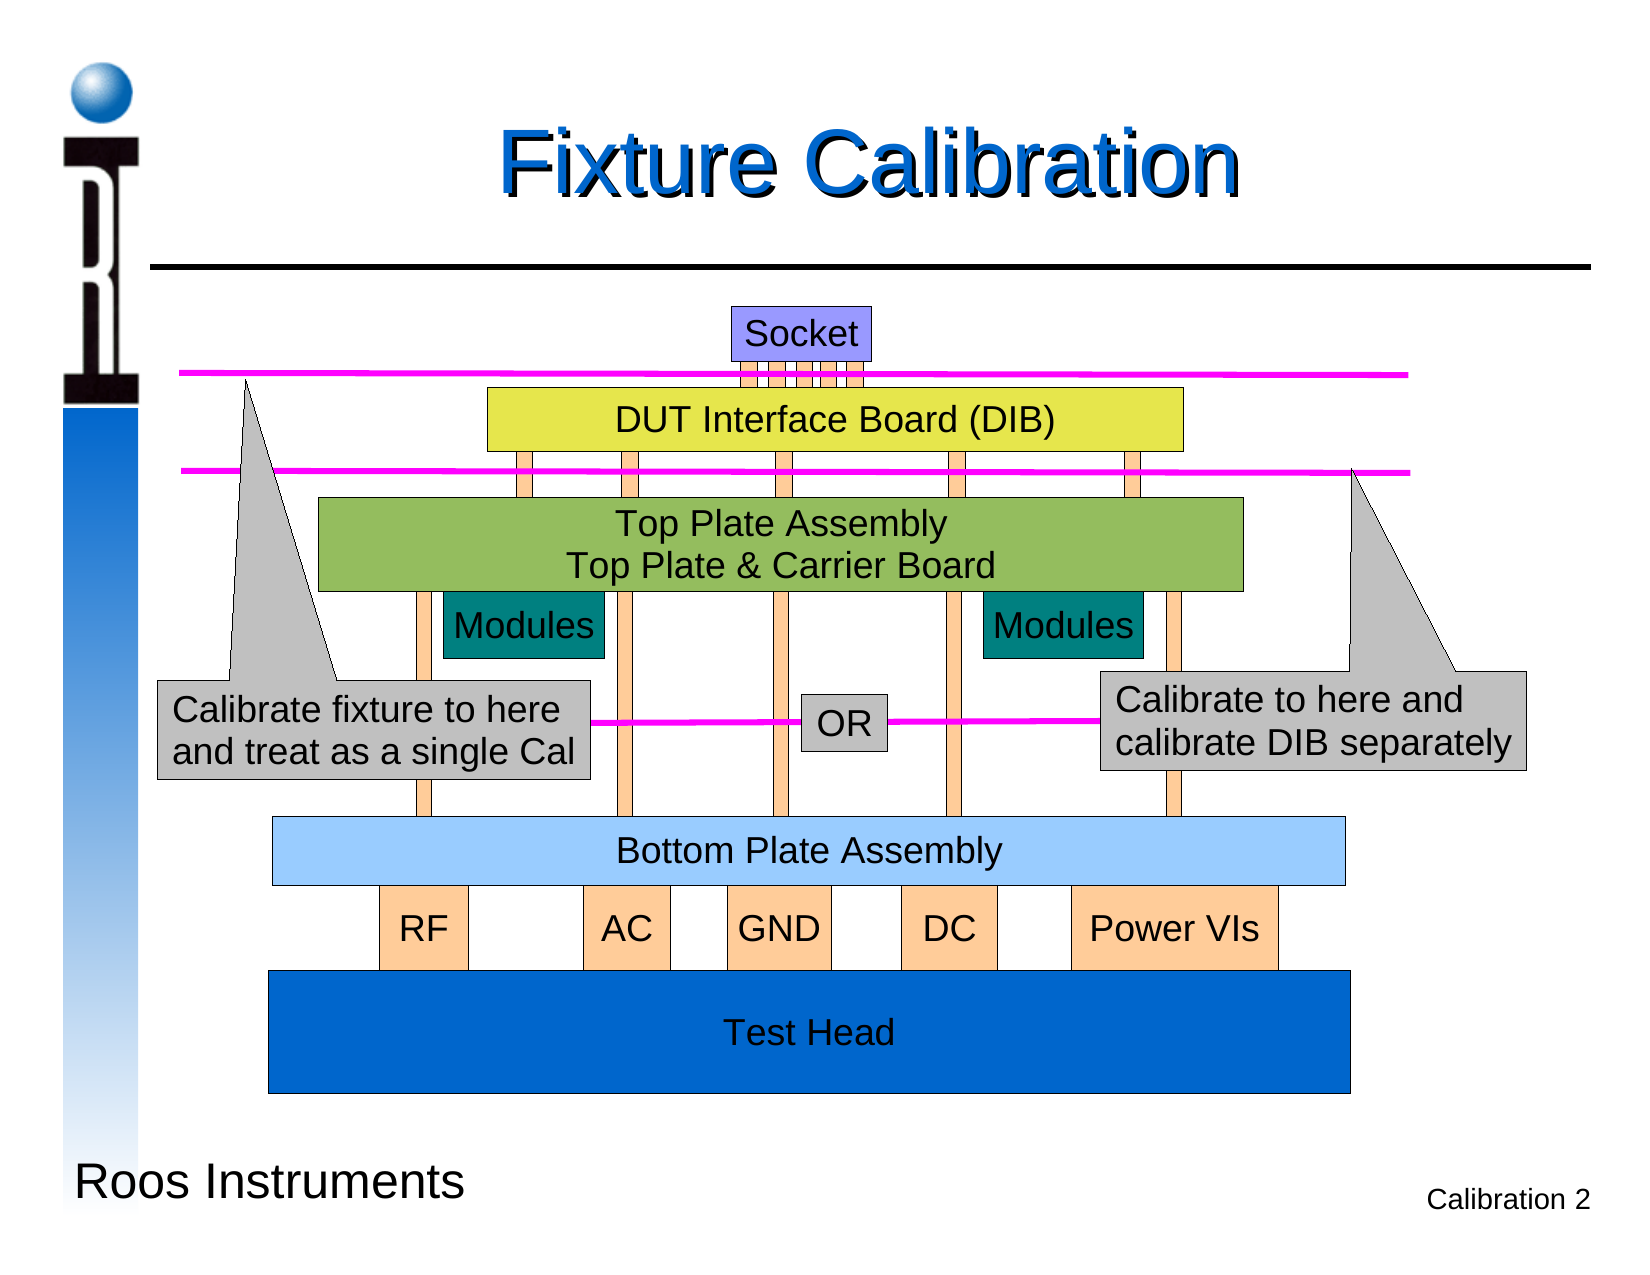

# Fixture Calibration
Socket
DUT Interface Board (DIB)
Top Plate Assembly
Top Plate & Carrier Board
Modules
Modules
Calibrate to here and
calibrate DIB separately
Calibrate fixture to here
and treat as a single Cal
OR
Bottom Plate Assembly
Power VIs
RF
AC
GND
DC
Test Head
2